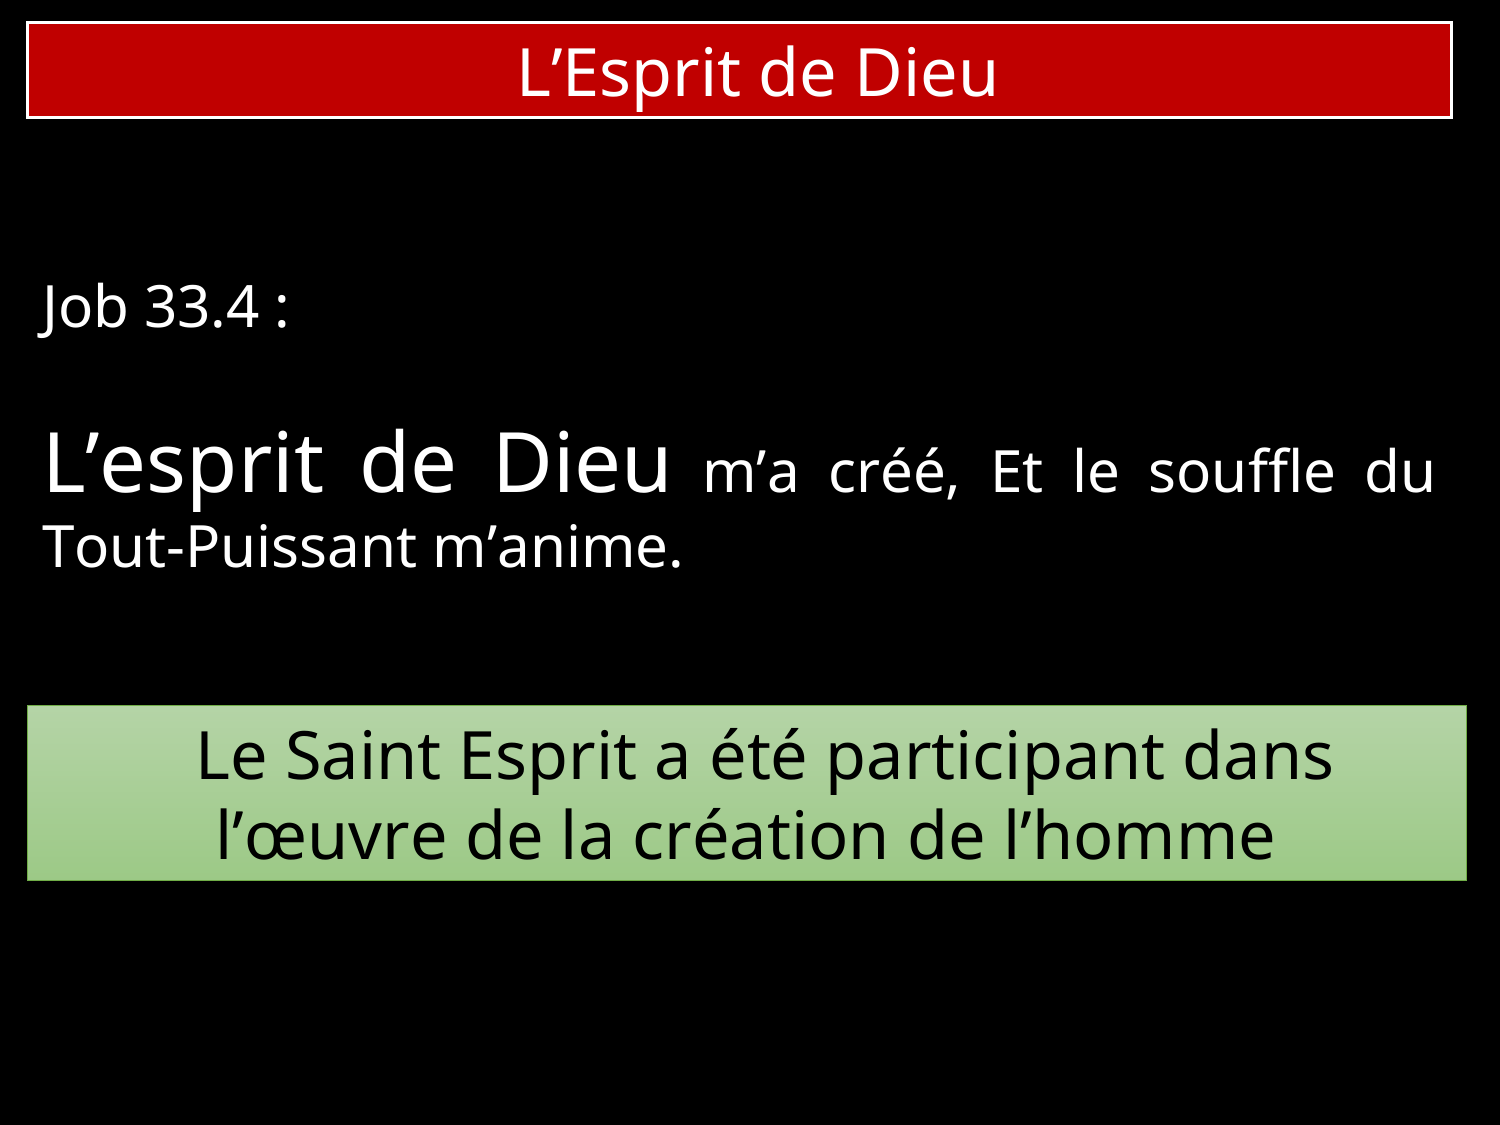

L’Esprit de Dieu
Job 33.4 :
L’esprit de Dieu m’a créé, Et le souffle du Tout-Puissant m’anime.
Le Saint Esprit a été participant dans l’œuvre de la création de l’homme